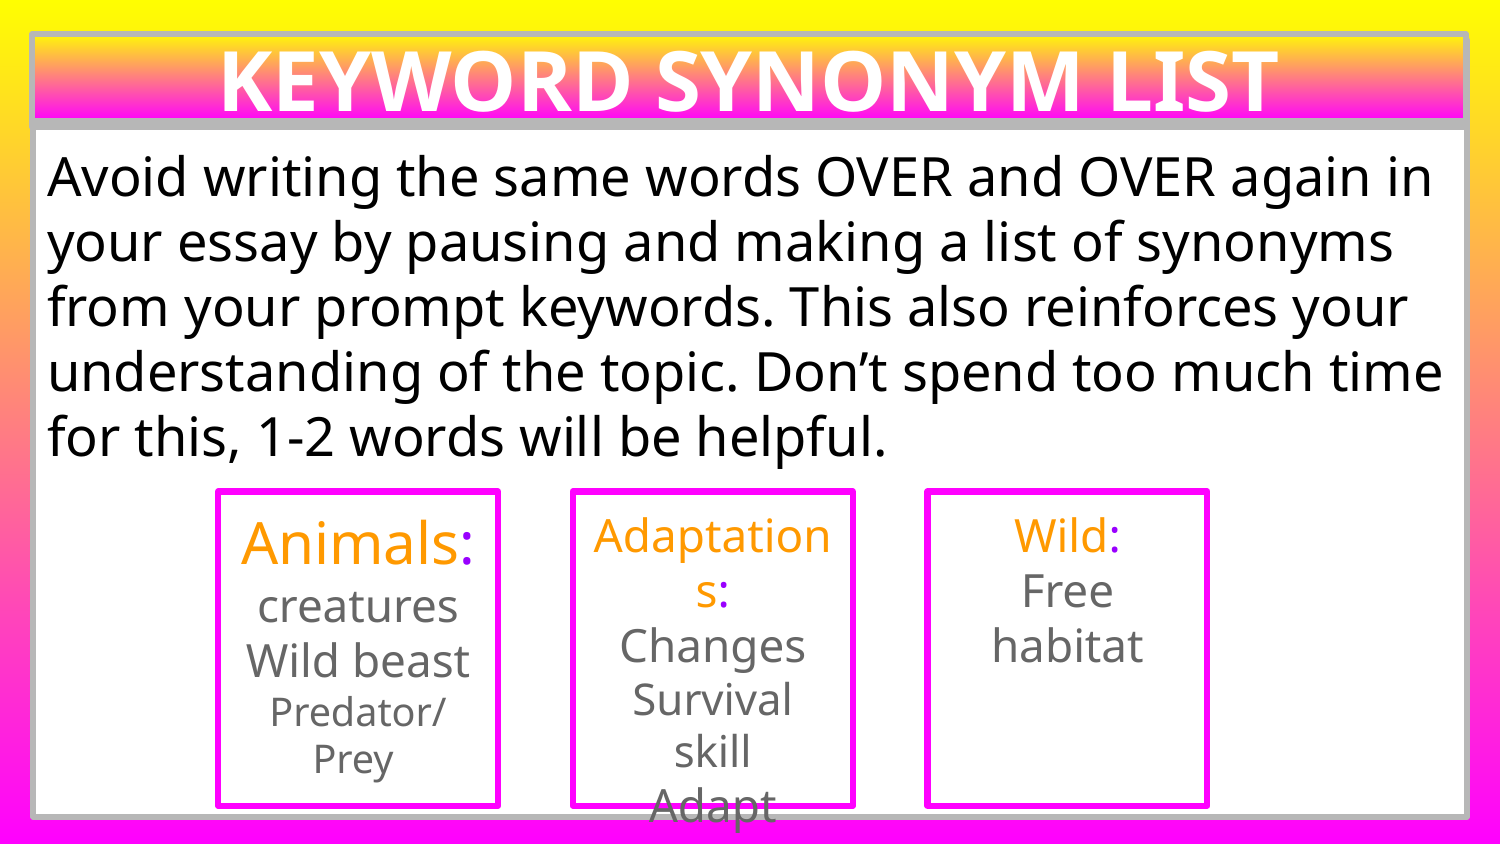

KEYWORD SYNONYM LIST
Avoid writing the same words OVER and OVER again in your essay by pausing and making a list of synonyms from your prompt keywords. This also reinforces your understanding of the topic. Don’t spend too much time for this, 1-2 words will be helpful.
Animals:
creatures
Wild beast
Predator/ Prey
Adaptations:
Changes
Survival skill
Adapt
Wild:
Free
habitat